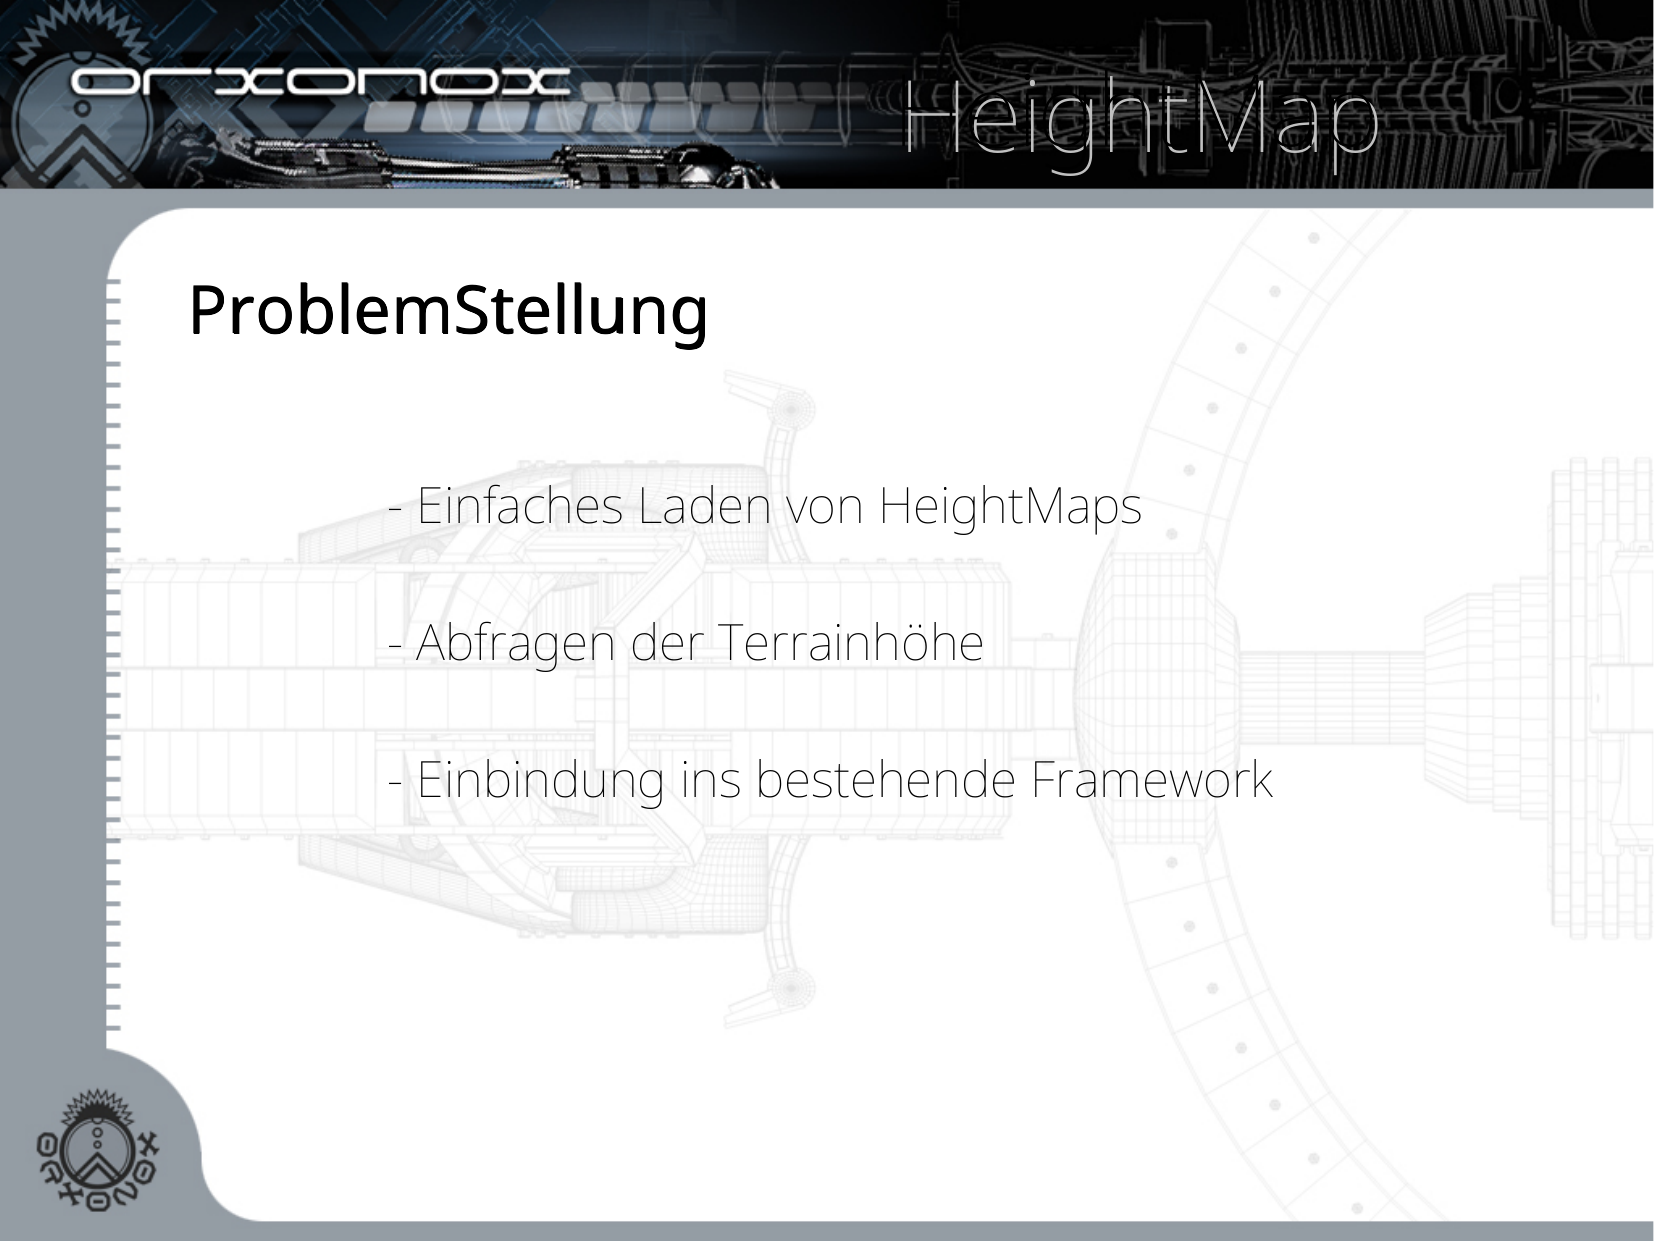

HeightMap
ProblemStellung
- Einfaches Laden von HeightMaps
- Abfragen der Terrainhöhe
- Einbindung ins bestehende Framework